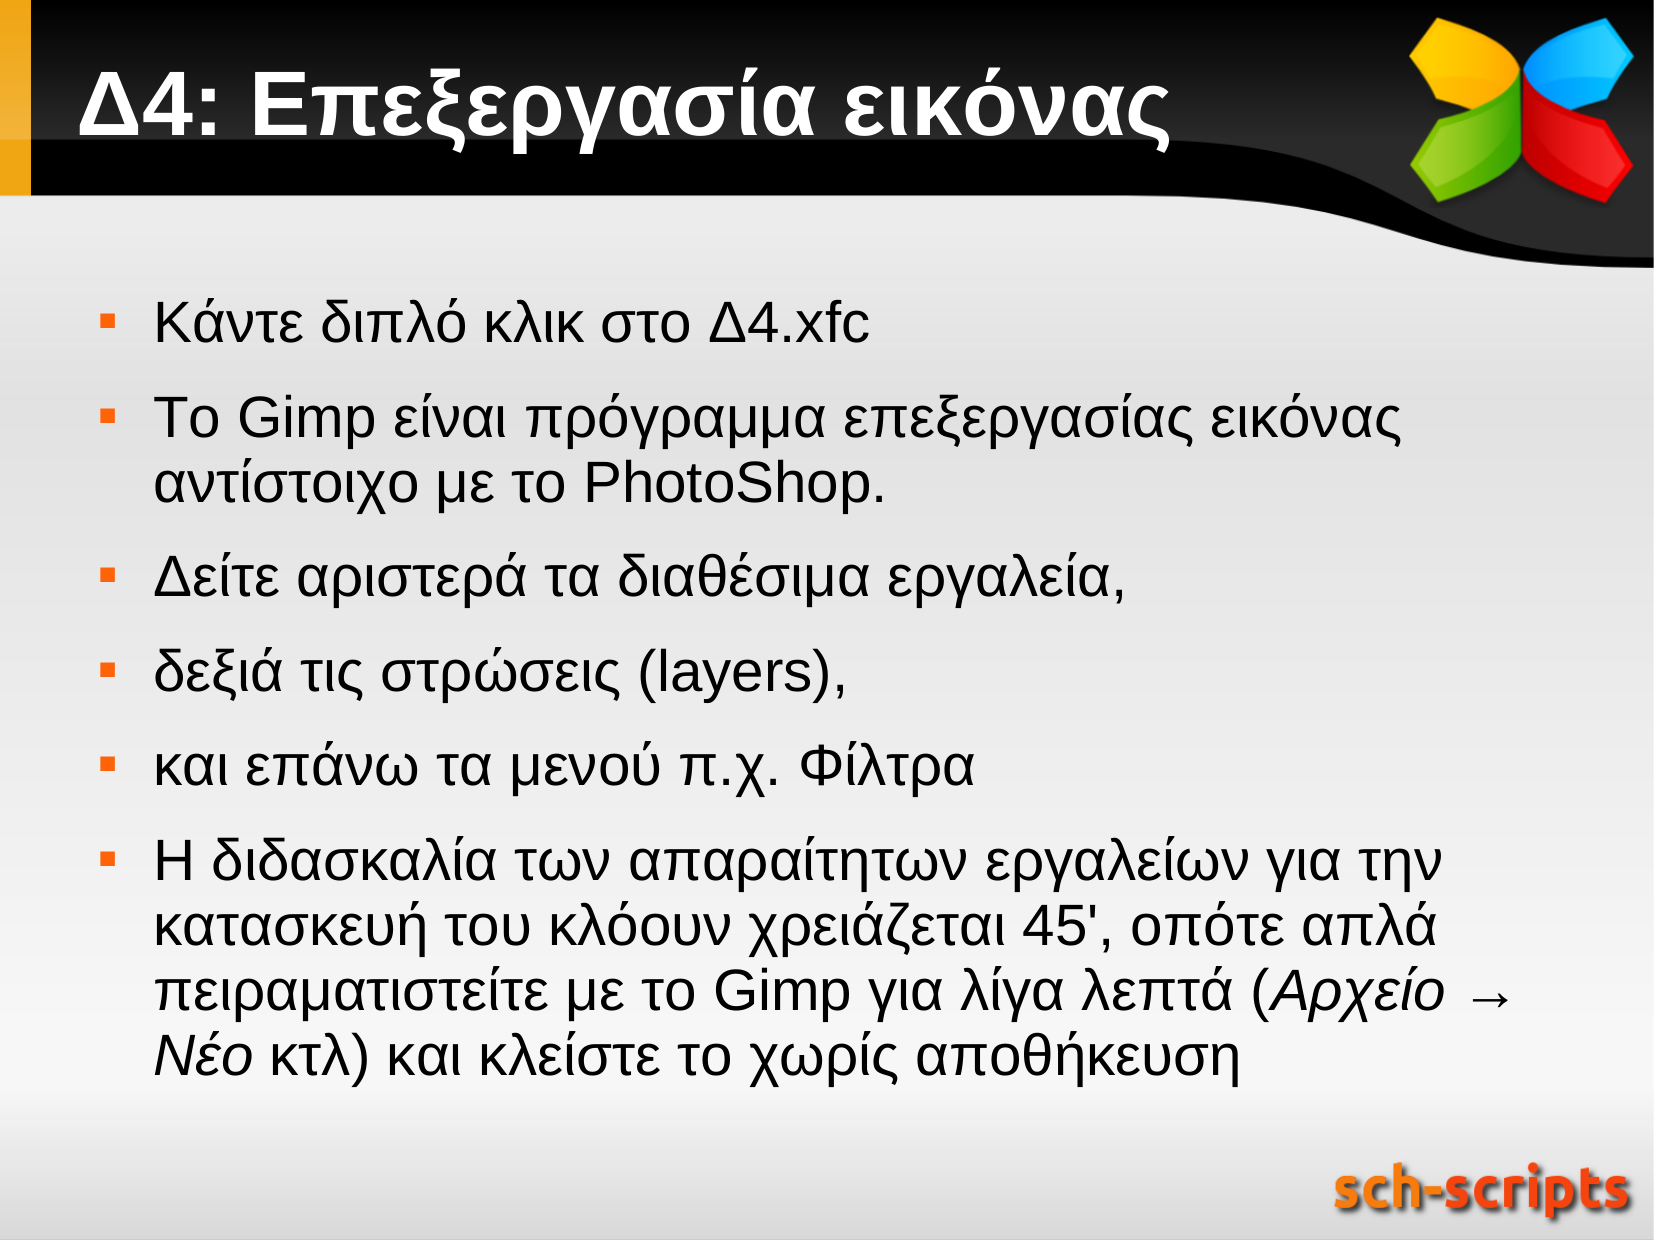

# Δ4: Επεξεργασία εικόνας
Κάντε διπλό κλικ στο Δ4.xfc
Το Gimp είναι πρόγραμμα επεξεργασίας εικόνας αντίστοιχο με το PhotoShop.
Δείτε αριστερά τα διαθέσιμα εργαλεία,
δεξιά τις στρώσεις (layers),
και επάνω τα μενού π.χ. Φίλτρα
Η διδασκαλία των απαραίτητων εργαλείων για την κατασκευή του κλόουν χρειάζεται 45', οπότε απλά πειραματιστείτε με το Gimp για λίγα λεπτά (Αρχείο → Νέο κτλ) και κλείστε το χωρίς αποθήκευση